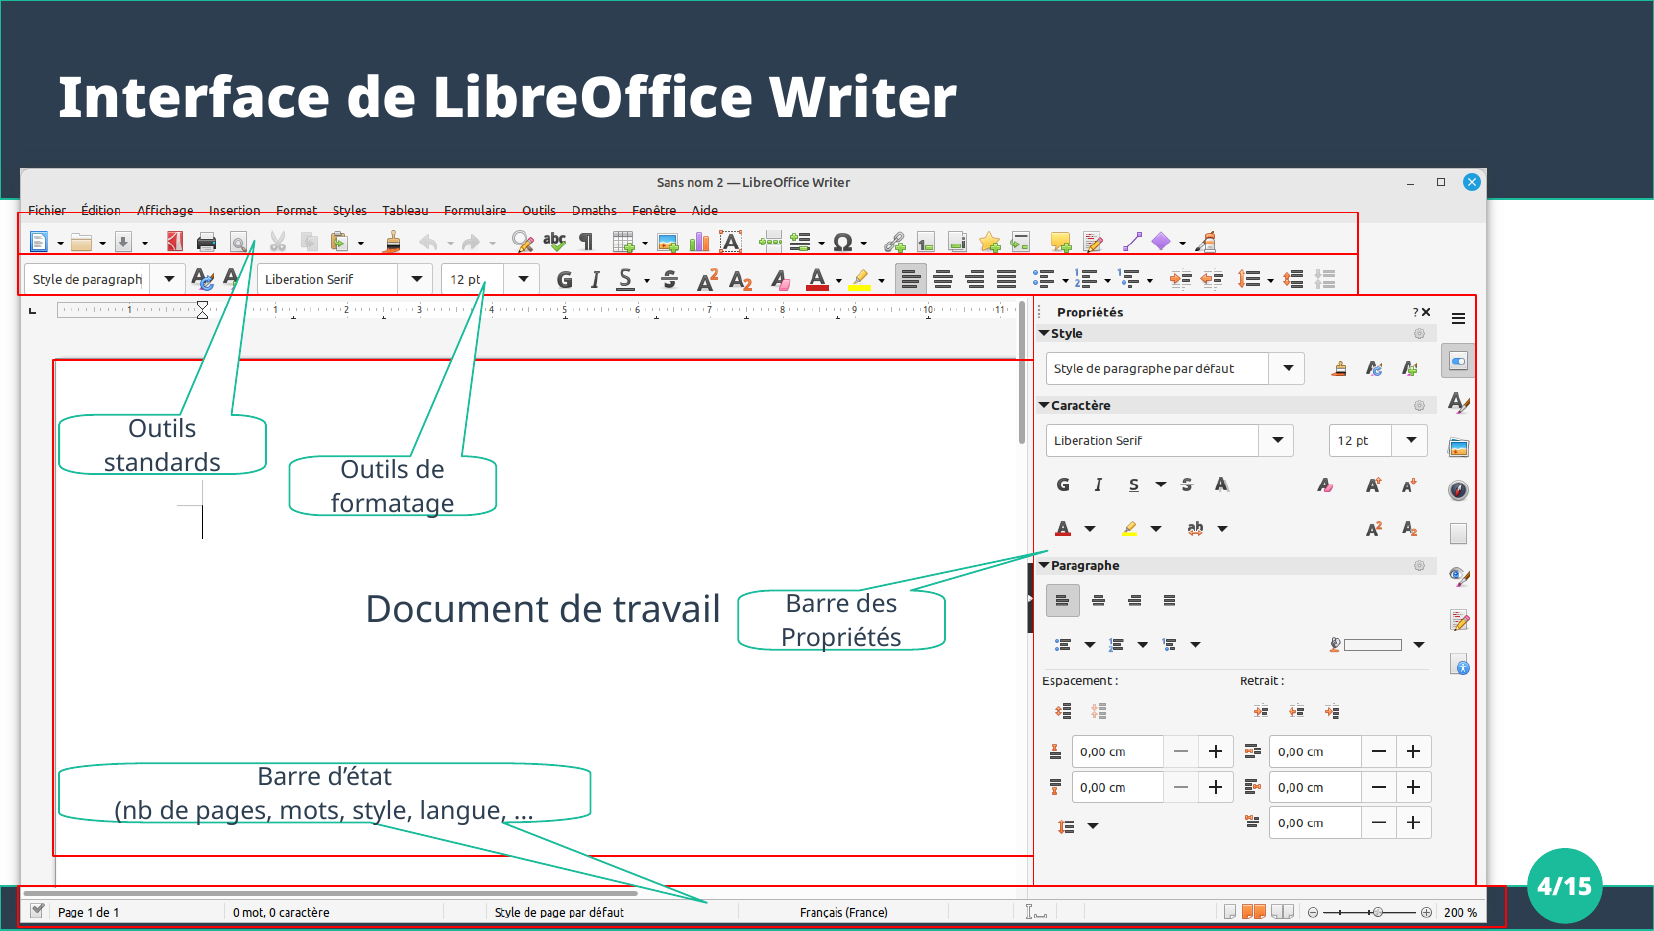

# Interface de LibreOffice Writer
Outils standards
Outils de formatage
Barre des Propriétés
Document de travail
Barre d’état
(nb de pages, mots, style, langue, ...
4